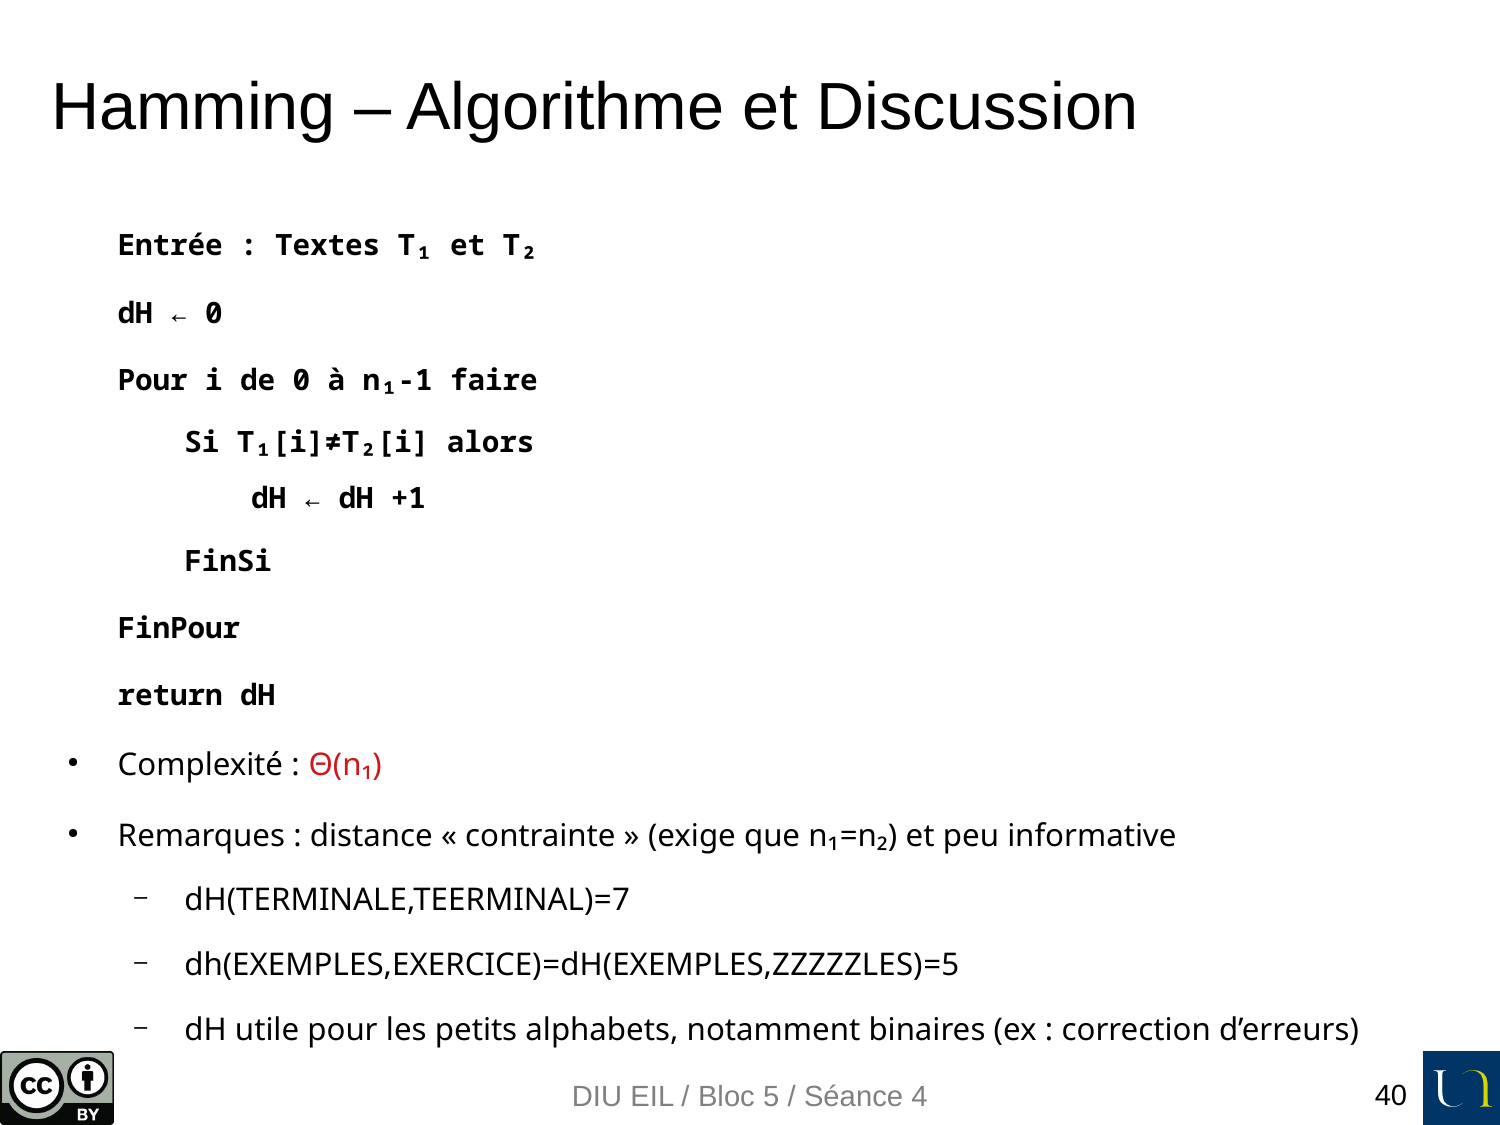

# Hamming – Algorithme et Discussion
Entrée : Textes T₁ et T₂
dH ← 0
Pour i de 0 à n₁-1 faire
Si T₁[i]≠T₂[i] alors
dH ← dH +1
FinSi
FinPour
return dH
Complexité : Θ(n₁)
Remarques : distance « contrainte » (exige que n₁=n₂) et peu informative
dH(TERMINALE,TEERMINAL)=7
dh(EXEMPLES,EXERCICE)=dH(EXEMPLES,ZZZZZLES)=5
dH utile pour les petits alphabets, notamment binaires (ex : correction d’erreurs)
40